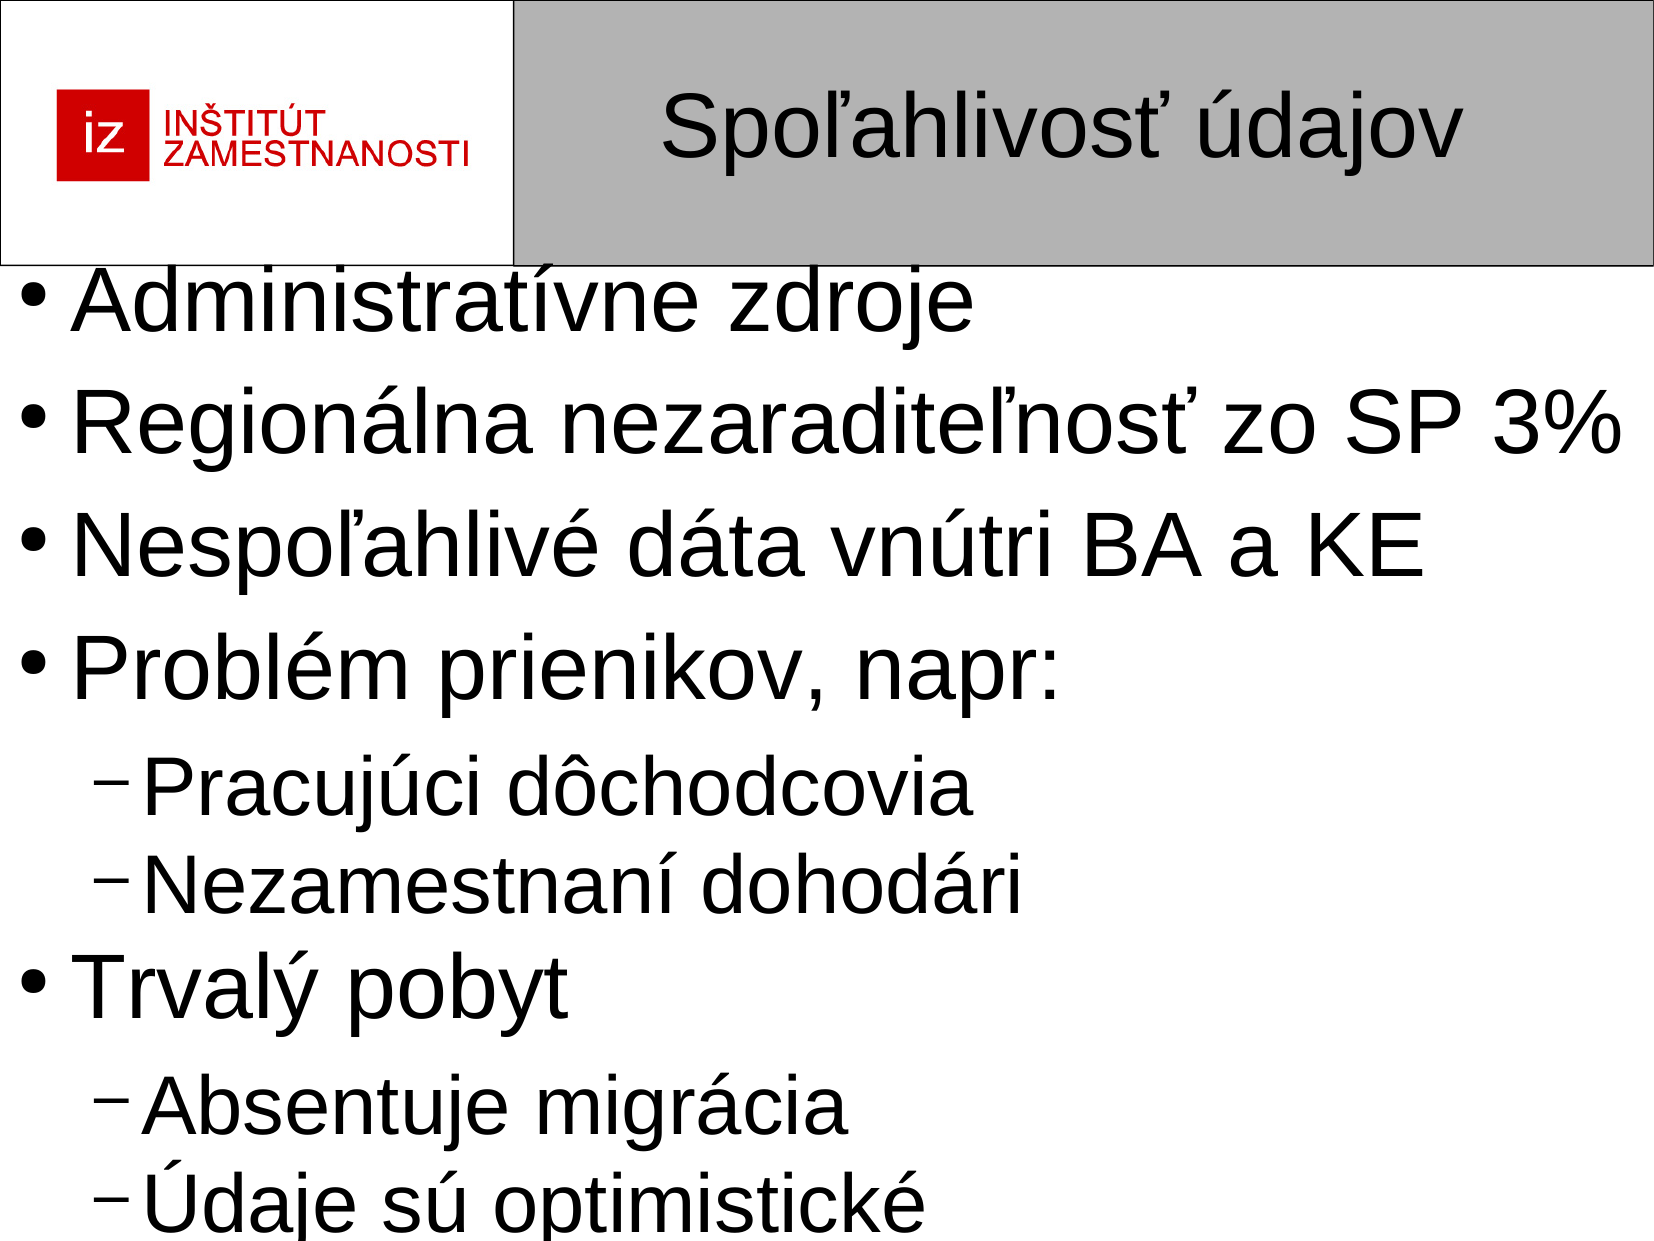

# Spoľahlivosť údajov
Administratívne zdroje
Regionálna nezaraditeľnosť zo SP 3%
Nespoľahlivé dáta vnútri BA a KE
Problém prienikov, napr:
Pracujúci dôchodcovia
Nezamestnaní dohodári
Trvalý pobyt
Absentuje migrácia
Údaje sú optimistické